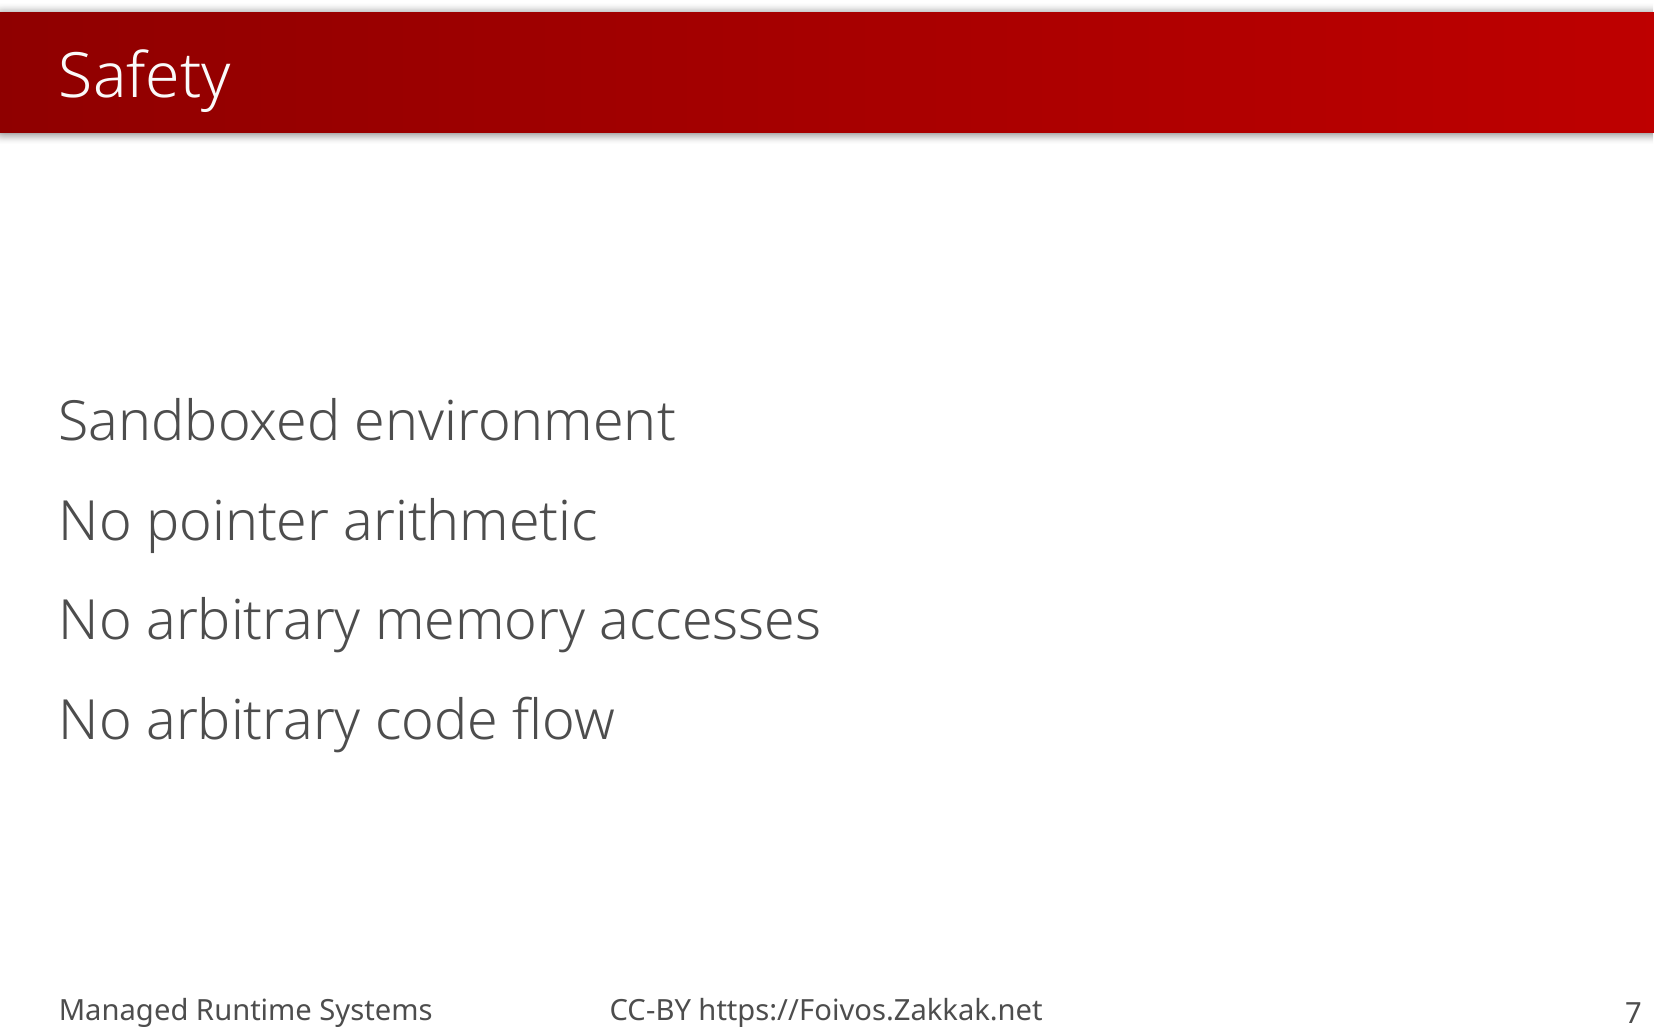

# Safety
Sandboxed environment
No pointer arithmetic
No arbitrary memory accesses
No arbitrary code flow
Managed Runtime Systems
CC-BY https://Foivos.Zakkak.net
7